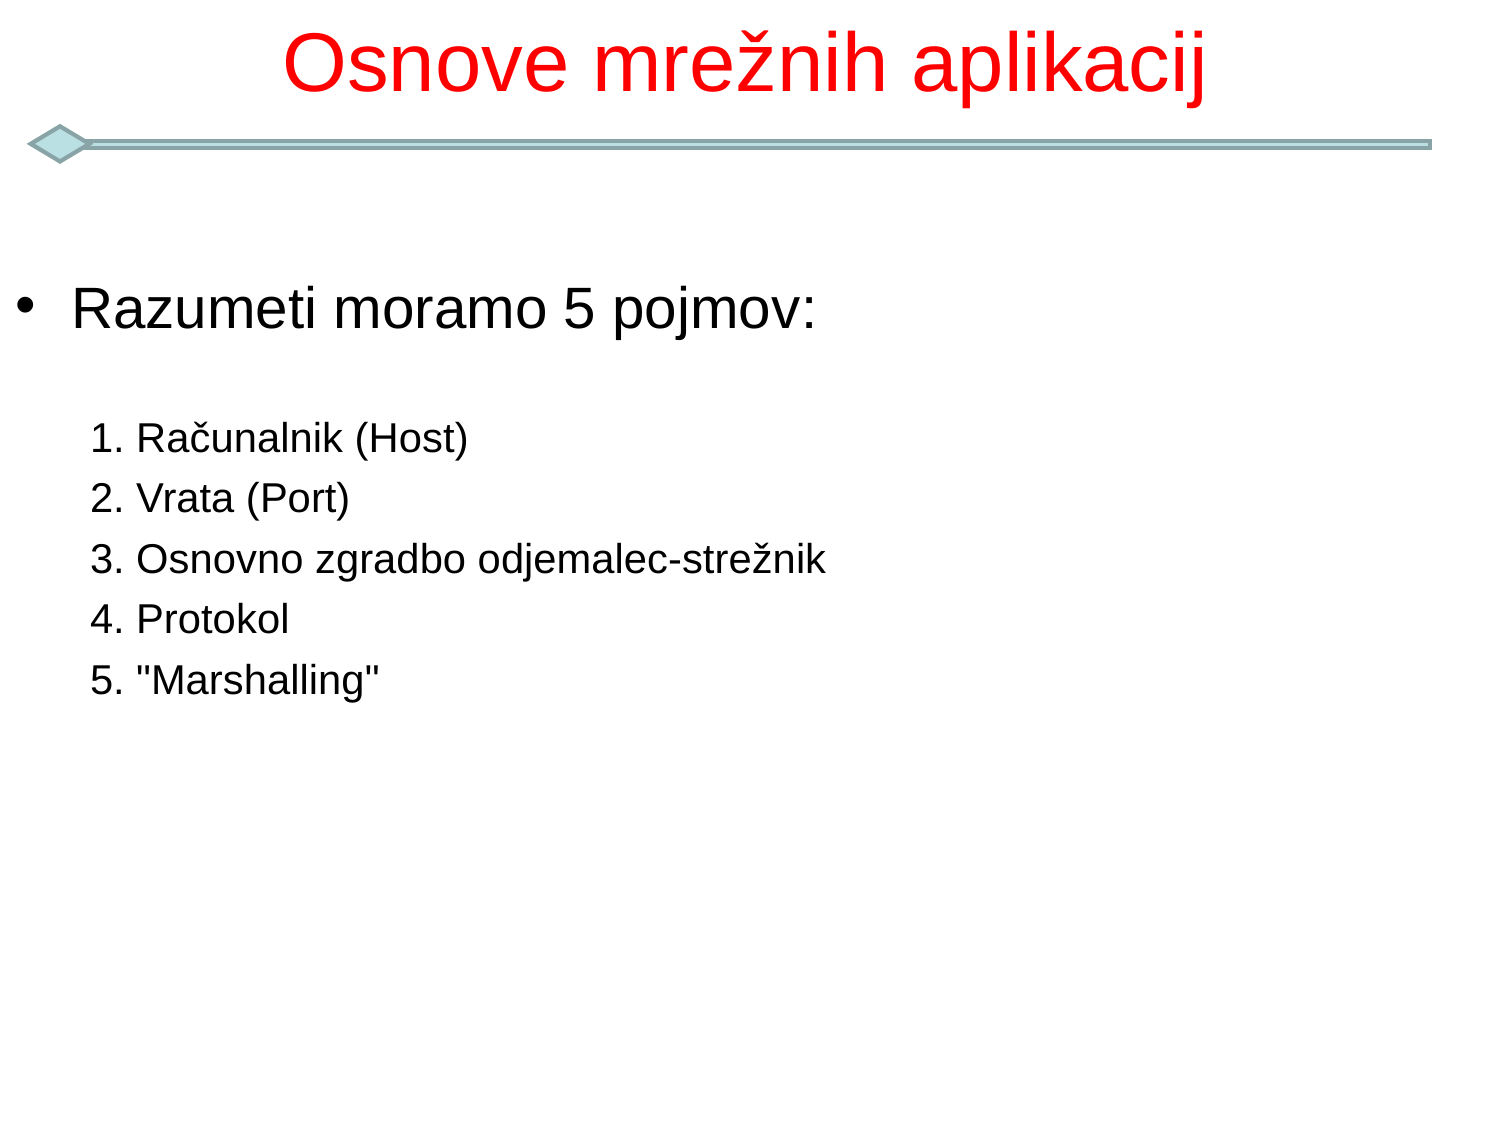

# Osnove mrežnih aplikacij
Razumeti moramo 5 pojmov:
1. Računalnik (Host)
2. Vrata (Port)
3. Osnovno zgradbo odjemalec-strežnik
4. Protokol
5. "Marshalling"